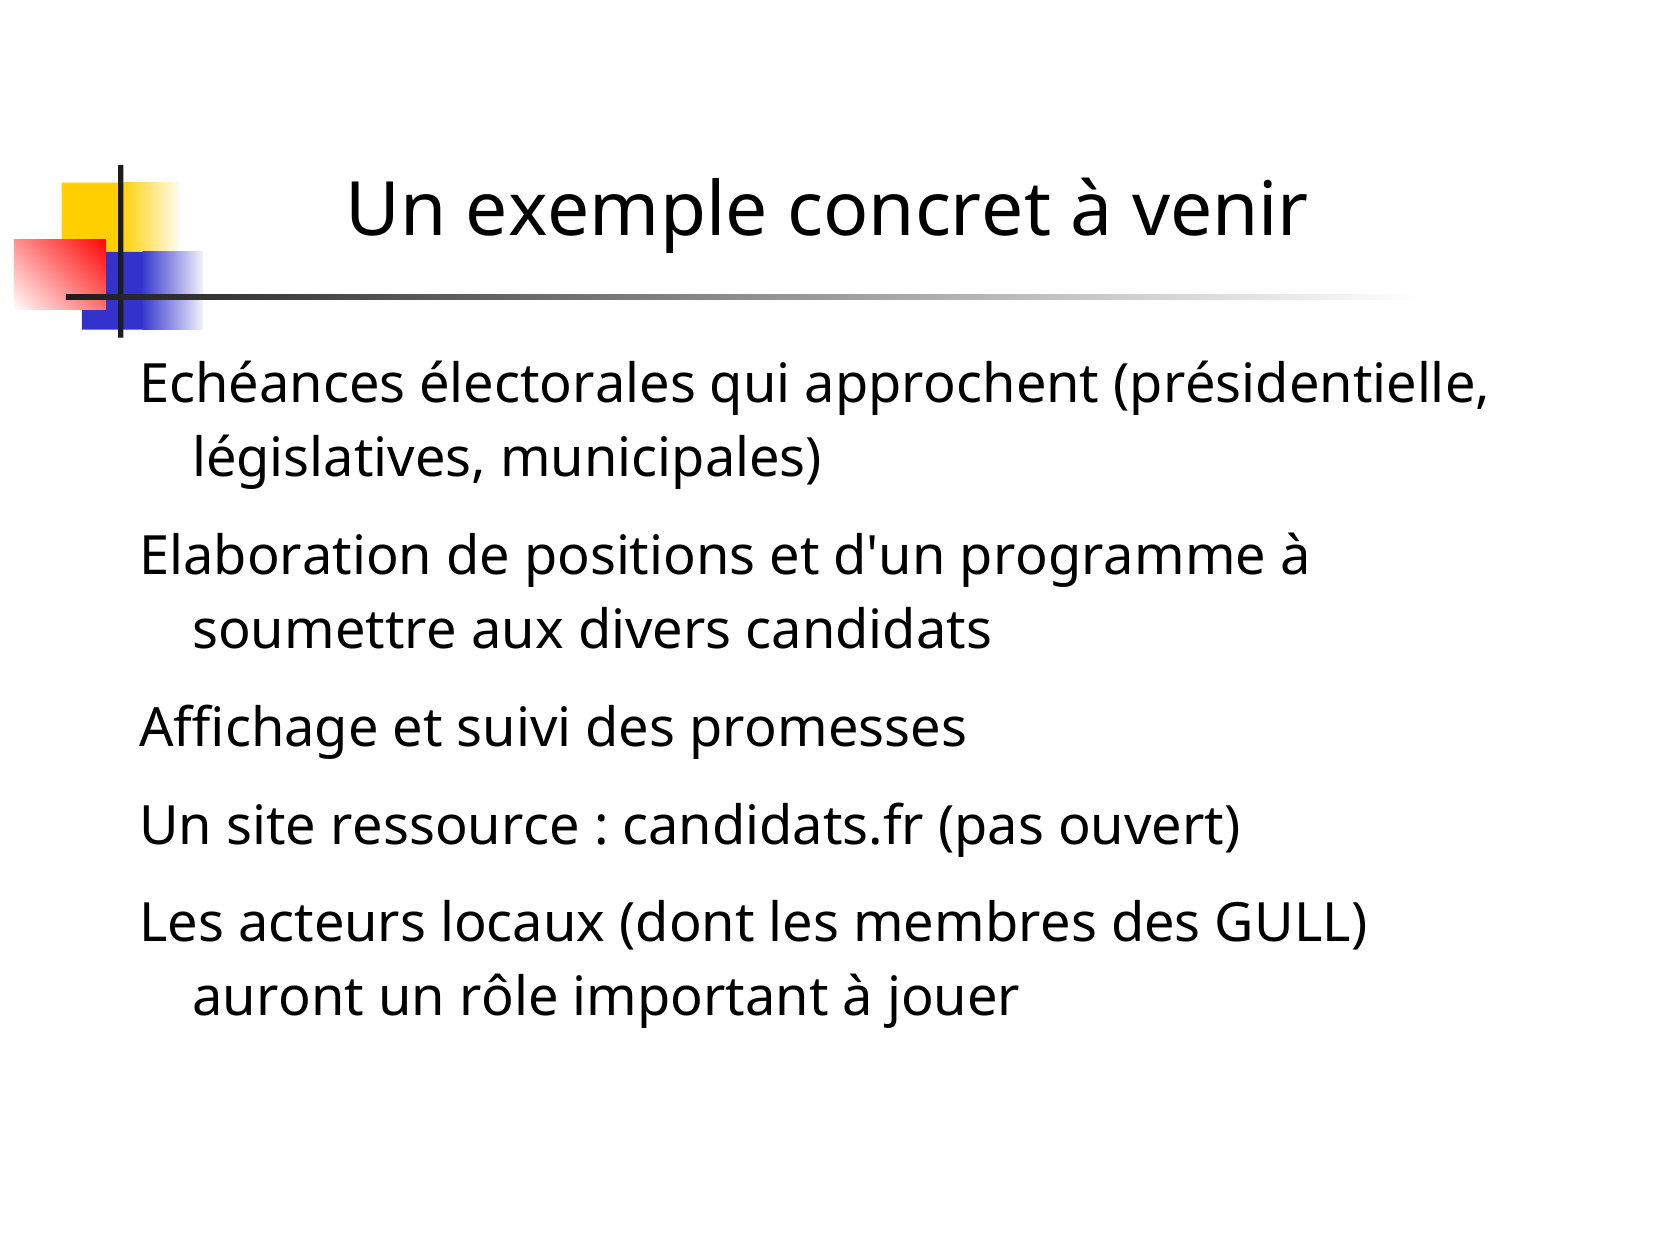

# Un exemple concret à venir
Echéances électorales qui approchent (présidentielle, législatives, municipales)
Elaboration de positions et d'un programme à soumettre aux divers candidats
Affichage et suivi des promesses
Un site ressource : candidats.fr (pas ouvert)
Les acteurs locaux (dont les membres des GULL) auront un rôle important à jouer